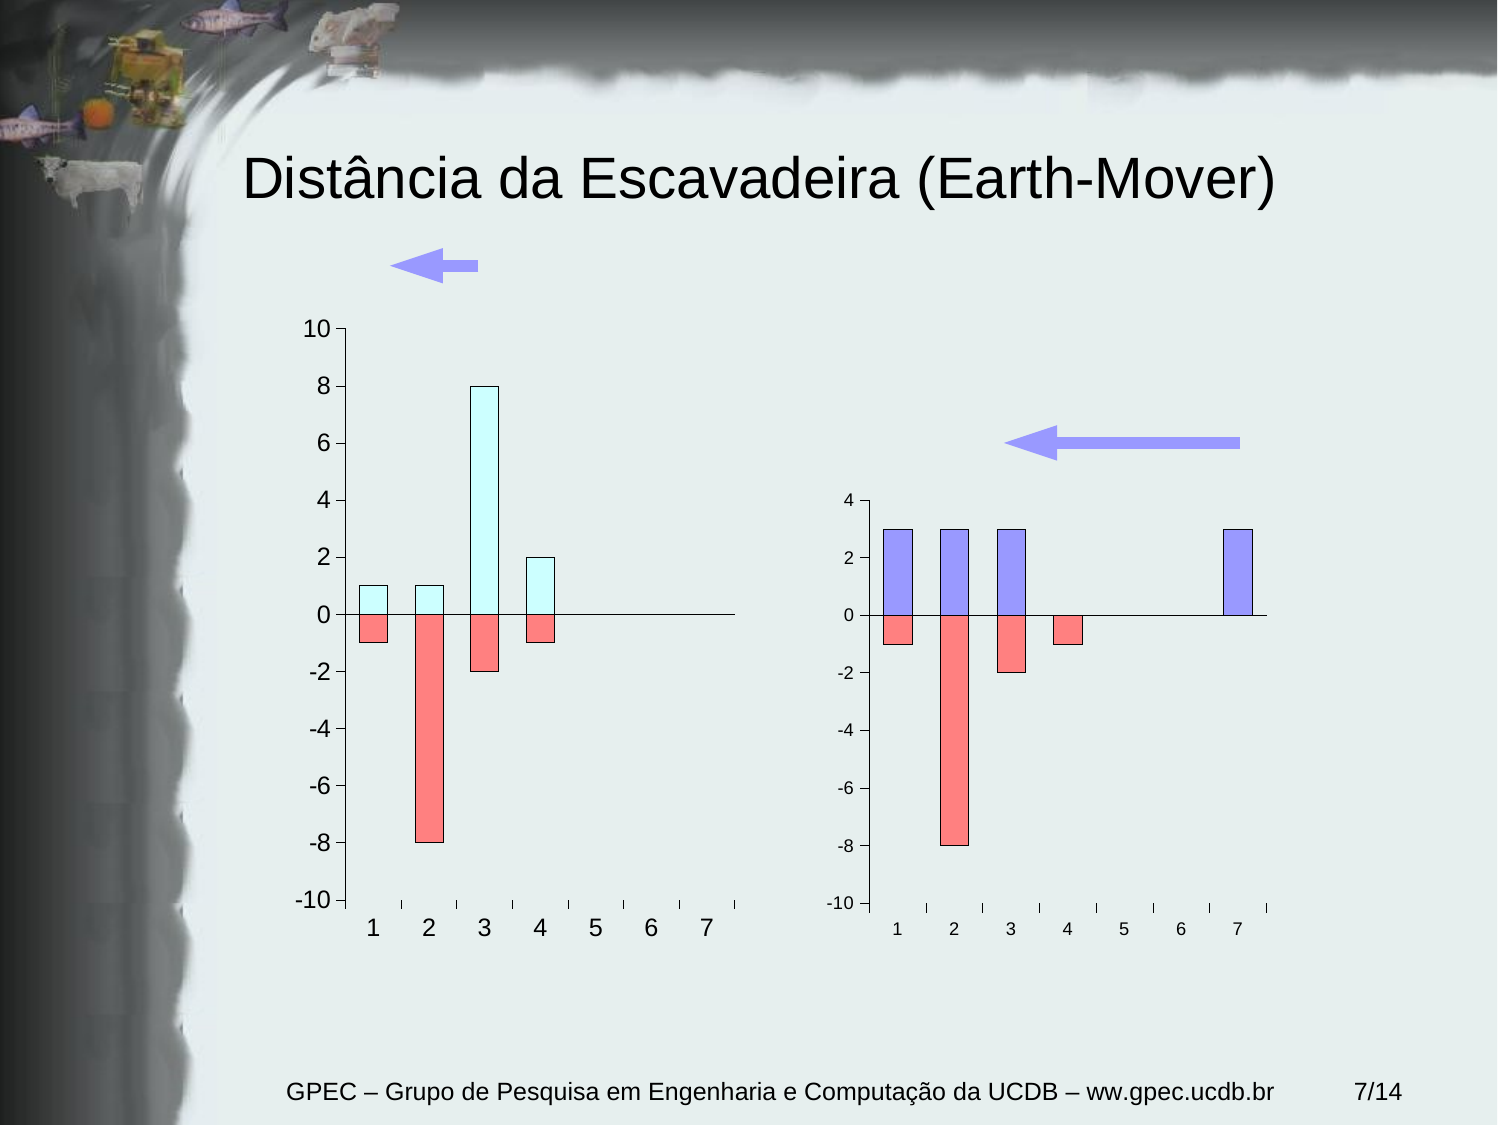

# Distância da Escavadeira (Earth-Mover)
### Chart
| Category | Classe B | Amostra |
|---|---|---|
| 1 | 1.0 | -1.0 |
| 2 | 1.0 | -8.0 |
| 3 | 8.0 | -2.0 |
| 4 | 2.0 | -1.0 |
| 5 | 0.0 | 0.0 |
| 6 | 0.0 | 0.0 |
| 7 | 0.0 | 0.0 |
### Chart
| Category | Classe C | Amostra |
|---|---|---|
| 1 | 3.0 | -1.0 |
| 2 | 3.0 | -8.0 |
| 3 | 3.0 | -2.0 |
| 4 | 0.0 | -1.0 |
| 5 | 0.0 | 0.0 |
| 6 | 0.0 | 0.0 |
| 7 | 3.0 | 0.0 |